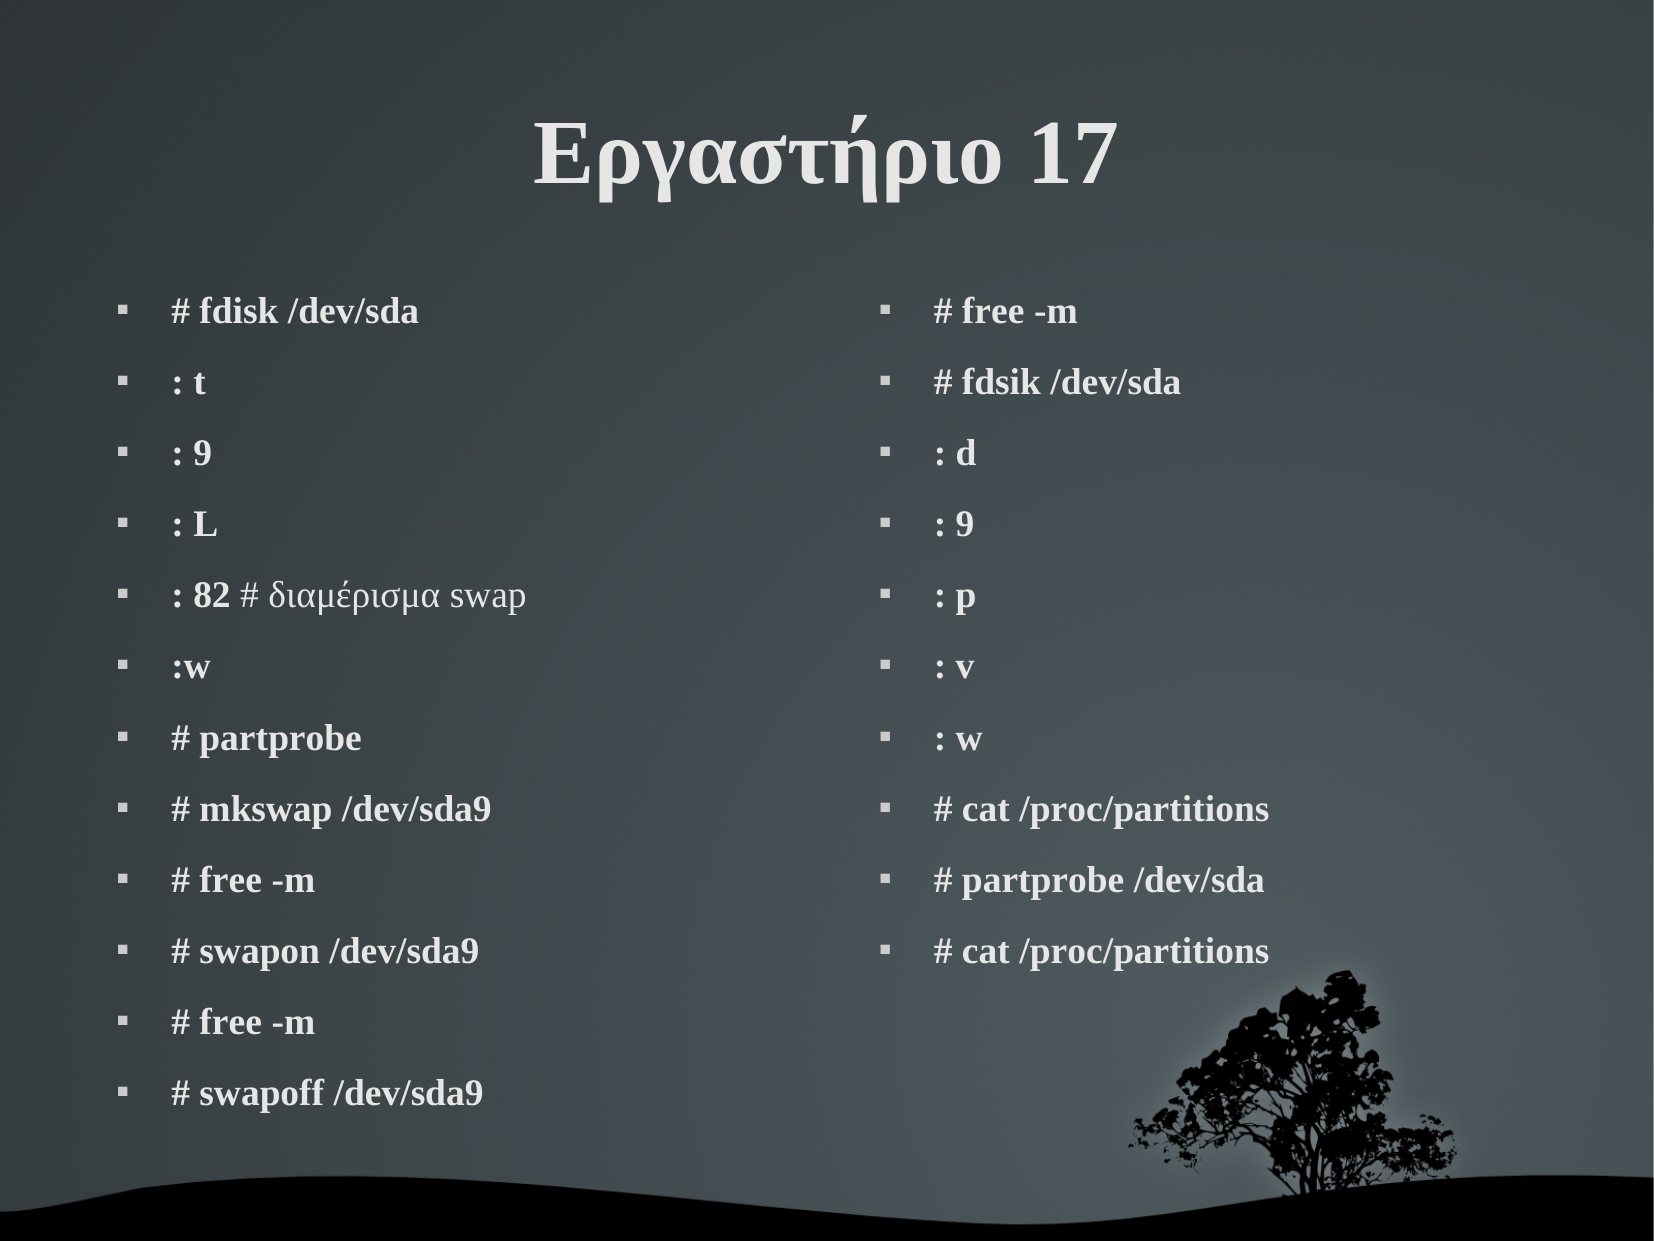

Εργαστήριο 17
# # fdisk /dev/sda
: t
: 9
: L
: 82 # διαμέρισμα swap
:w
# partprobe
# mkswap /dev/sda9
# free -m
# swapon /dev/sda9
# free -m
# swapoff /dev/sda9
# free -m
# fdsik /dev/sda
: d
: 9
: p
: v
: w
# cat /proc/partitions
# partprobe /dev/sda
# cat /proc/partitions